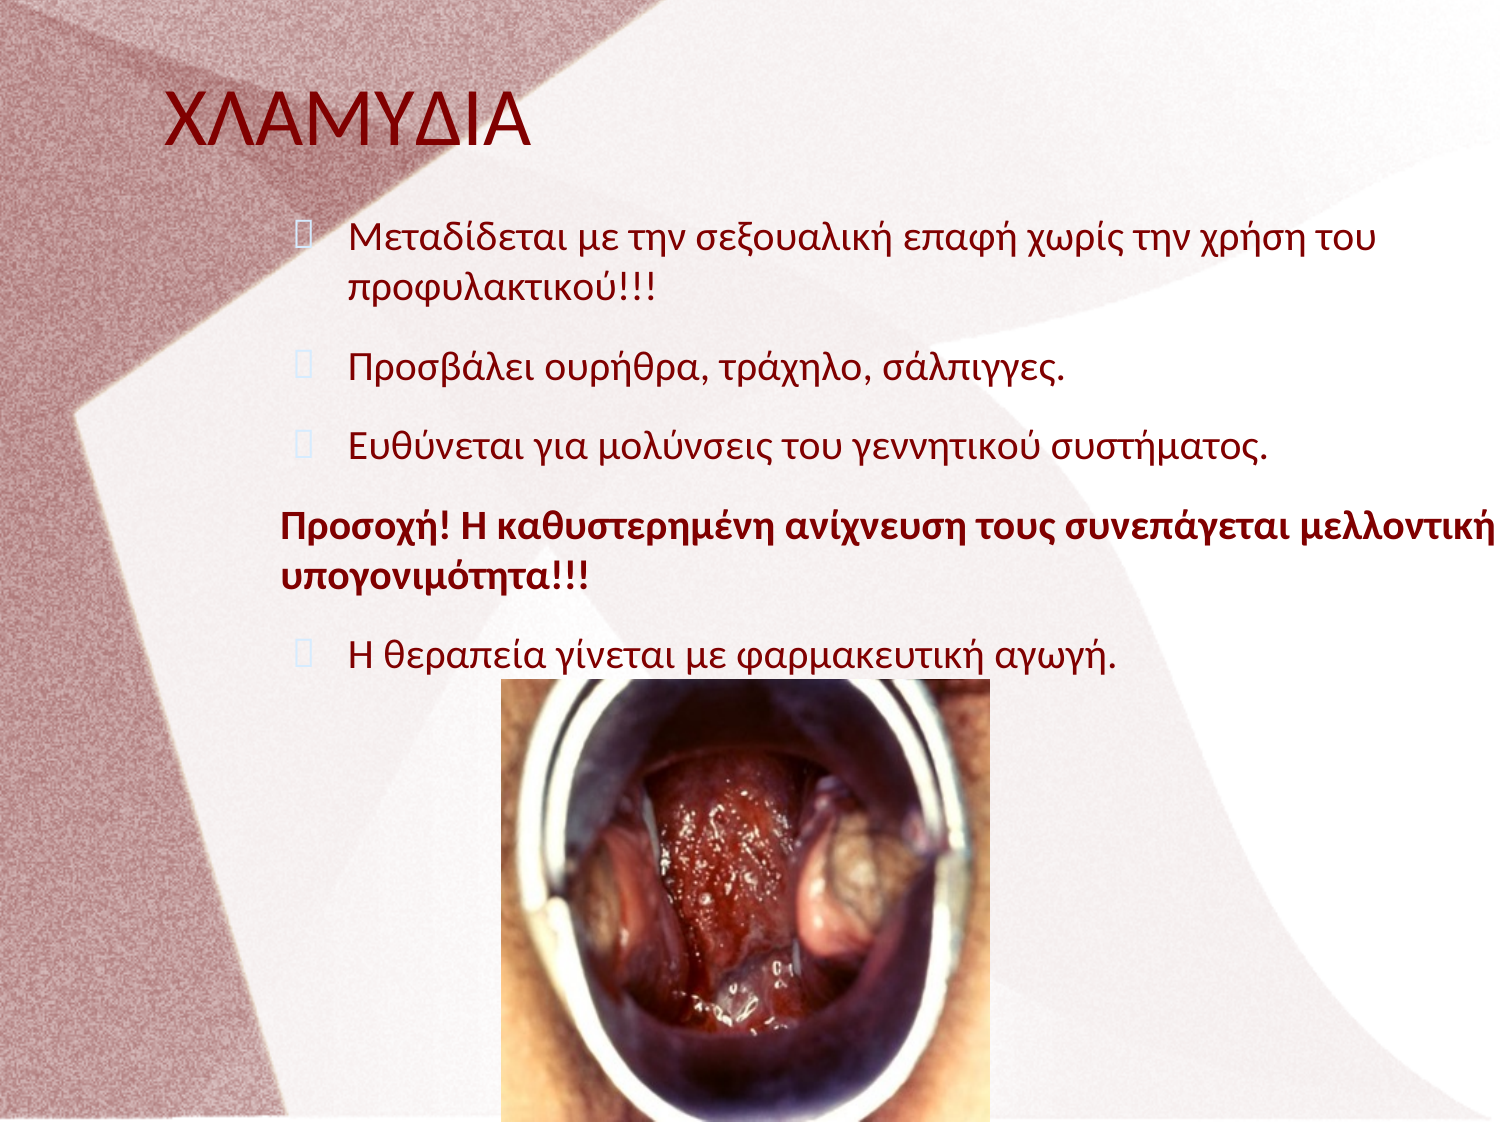

# ΧΛΑΜΥΔΙΑ
Μεταδίδεται με την σεξουαλική επαφή χωρίς την χρήση του προφυλακτικού!!!
Προσβάλει ουρήθρα, τράχηλο, σάλπιγγες.
Ευθύνεται για μολύνσεις του γεννητικού συστήματος.
Προσοχή! Η καθυστερημένη ανίχνευση τους συνεπάγεται μελλοντική υπογονιμότητα!!!
Η θεραπεία γίνεται με φαρμακευτική αγωγή.